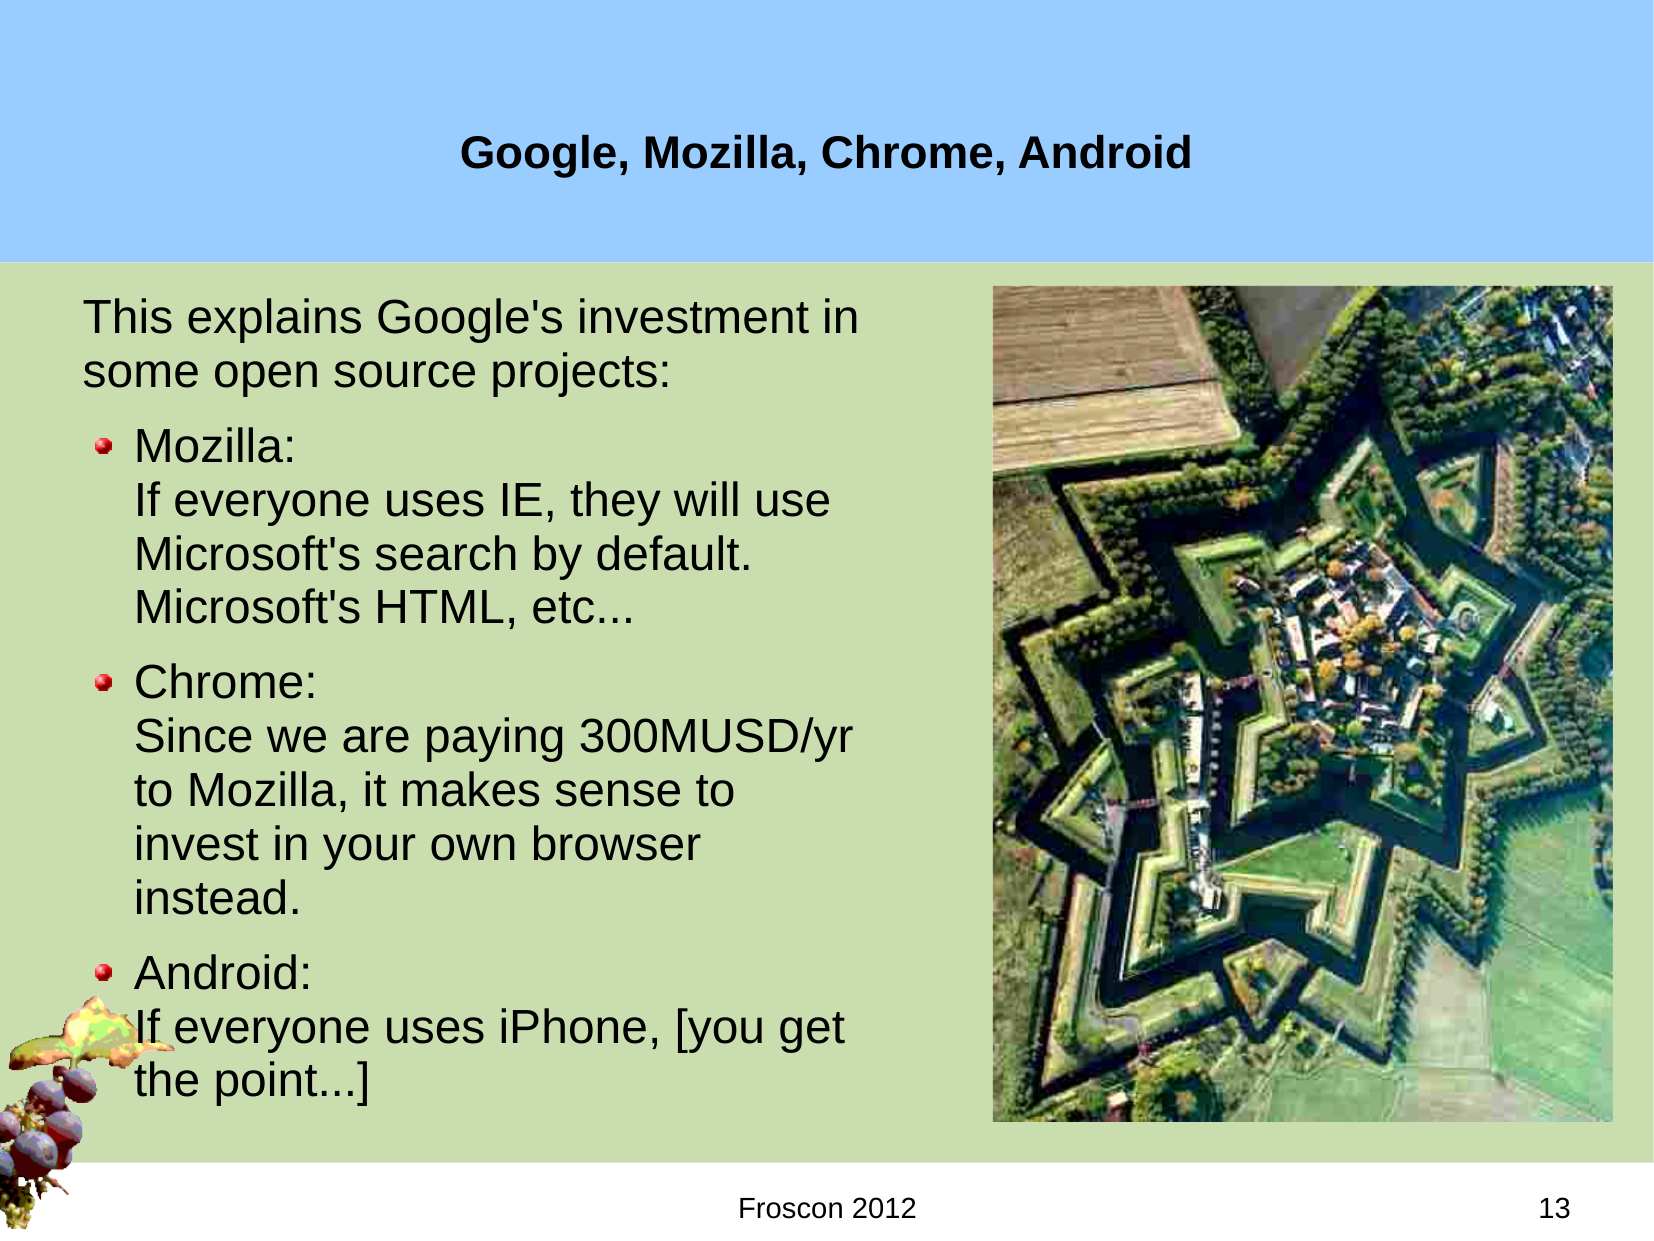

# Google, Mozilla, Chrome, Android
This explains Google's investment in some open source projects:
Mozilla:
If everyone uses IE, they will use Microsoft's search by default. Microsoft's HTML, etc...
Chrome:
Since we are paying 300MUSD/yr to Mozilla, it makes sense to invest in your own browser instead.
Android:
If everyone uses iPhone, [you get the point...]
Froscon 2012
13